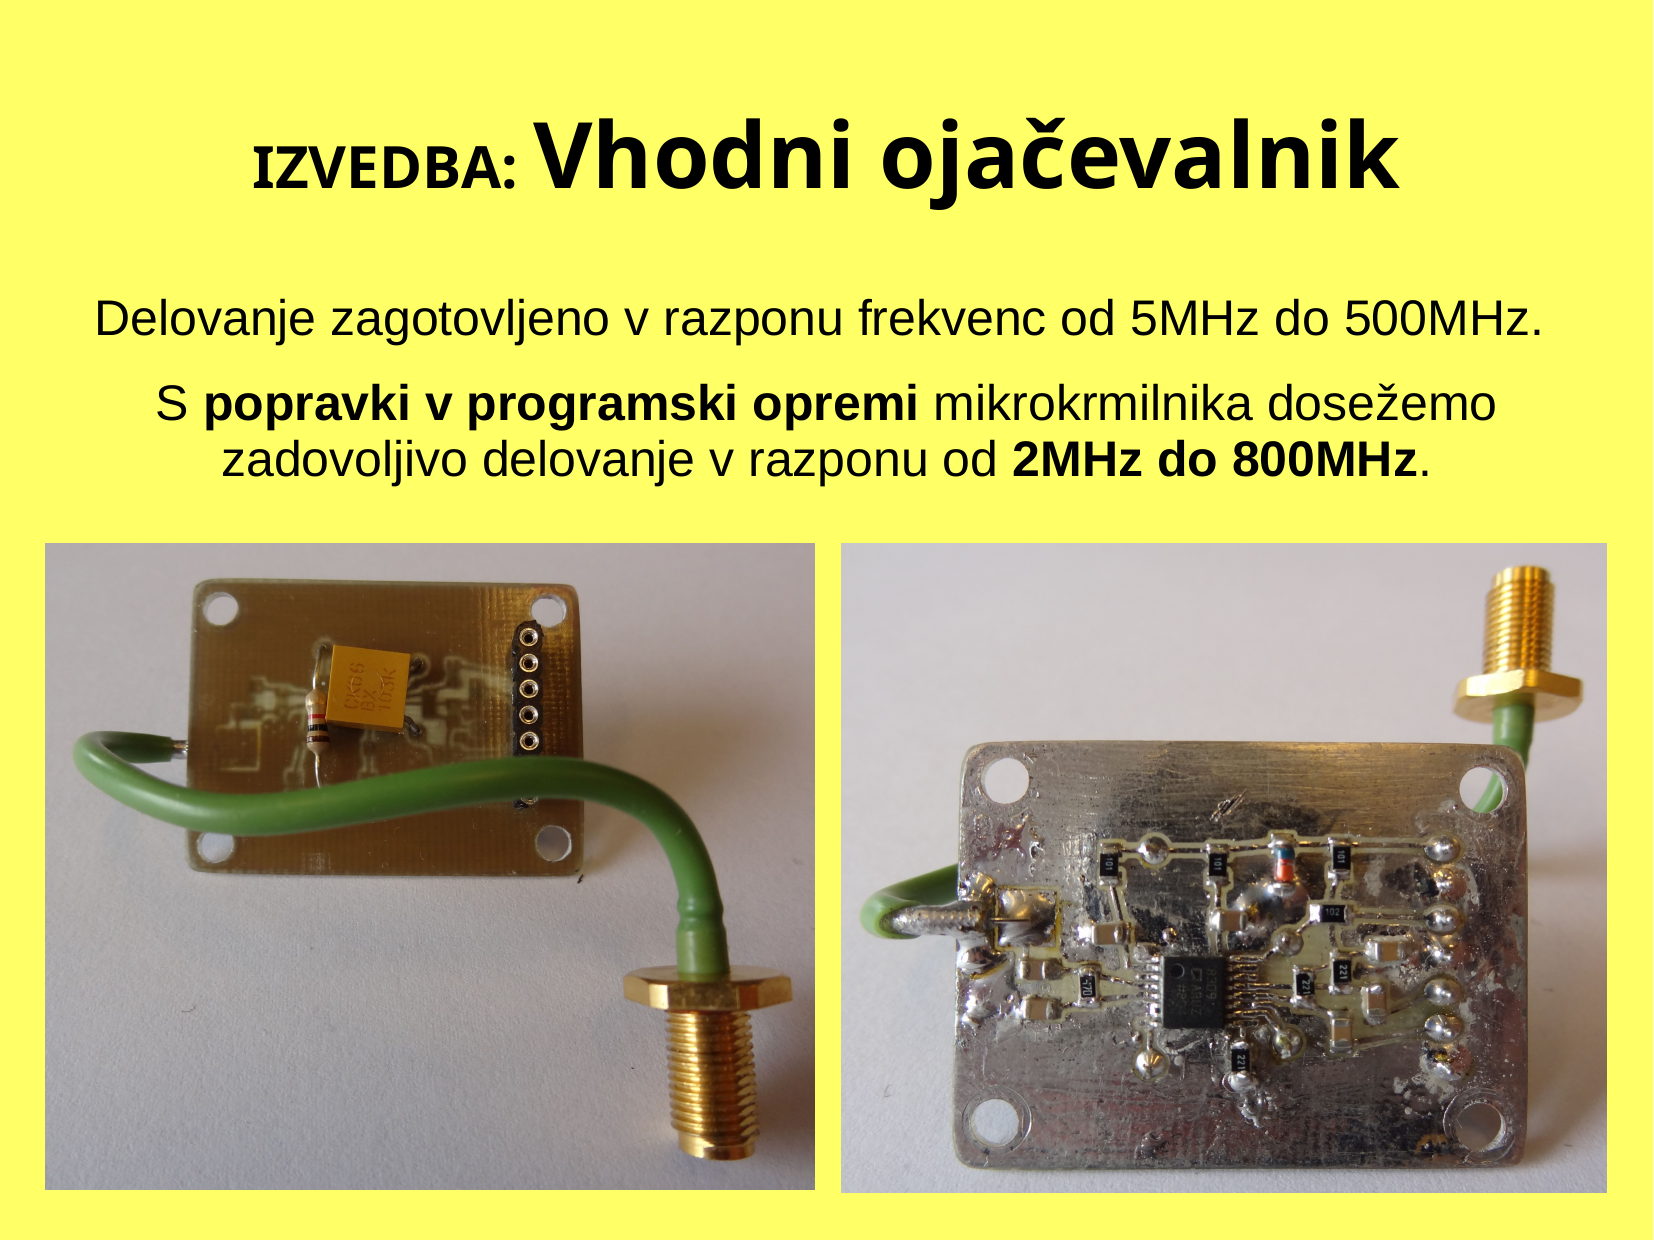

# IZVEDBA: Vhodni ojačevalnik
Delovanje zagotovljeno v razponu frekvenc od 5MHz do 500MHz.
S popravki v programski opremi mikrokrmilnika dosežemo zadovoljivo delovanje v razponu od 2MHz do 800MHz.